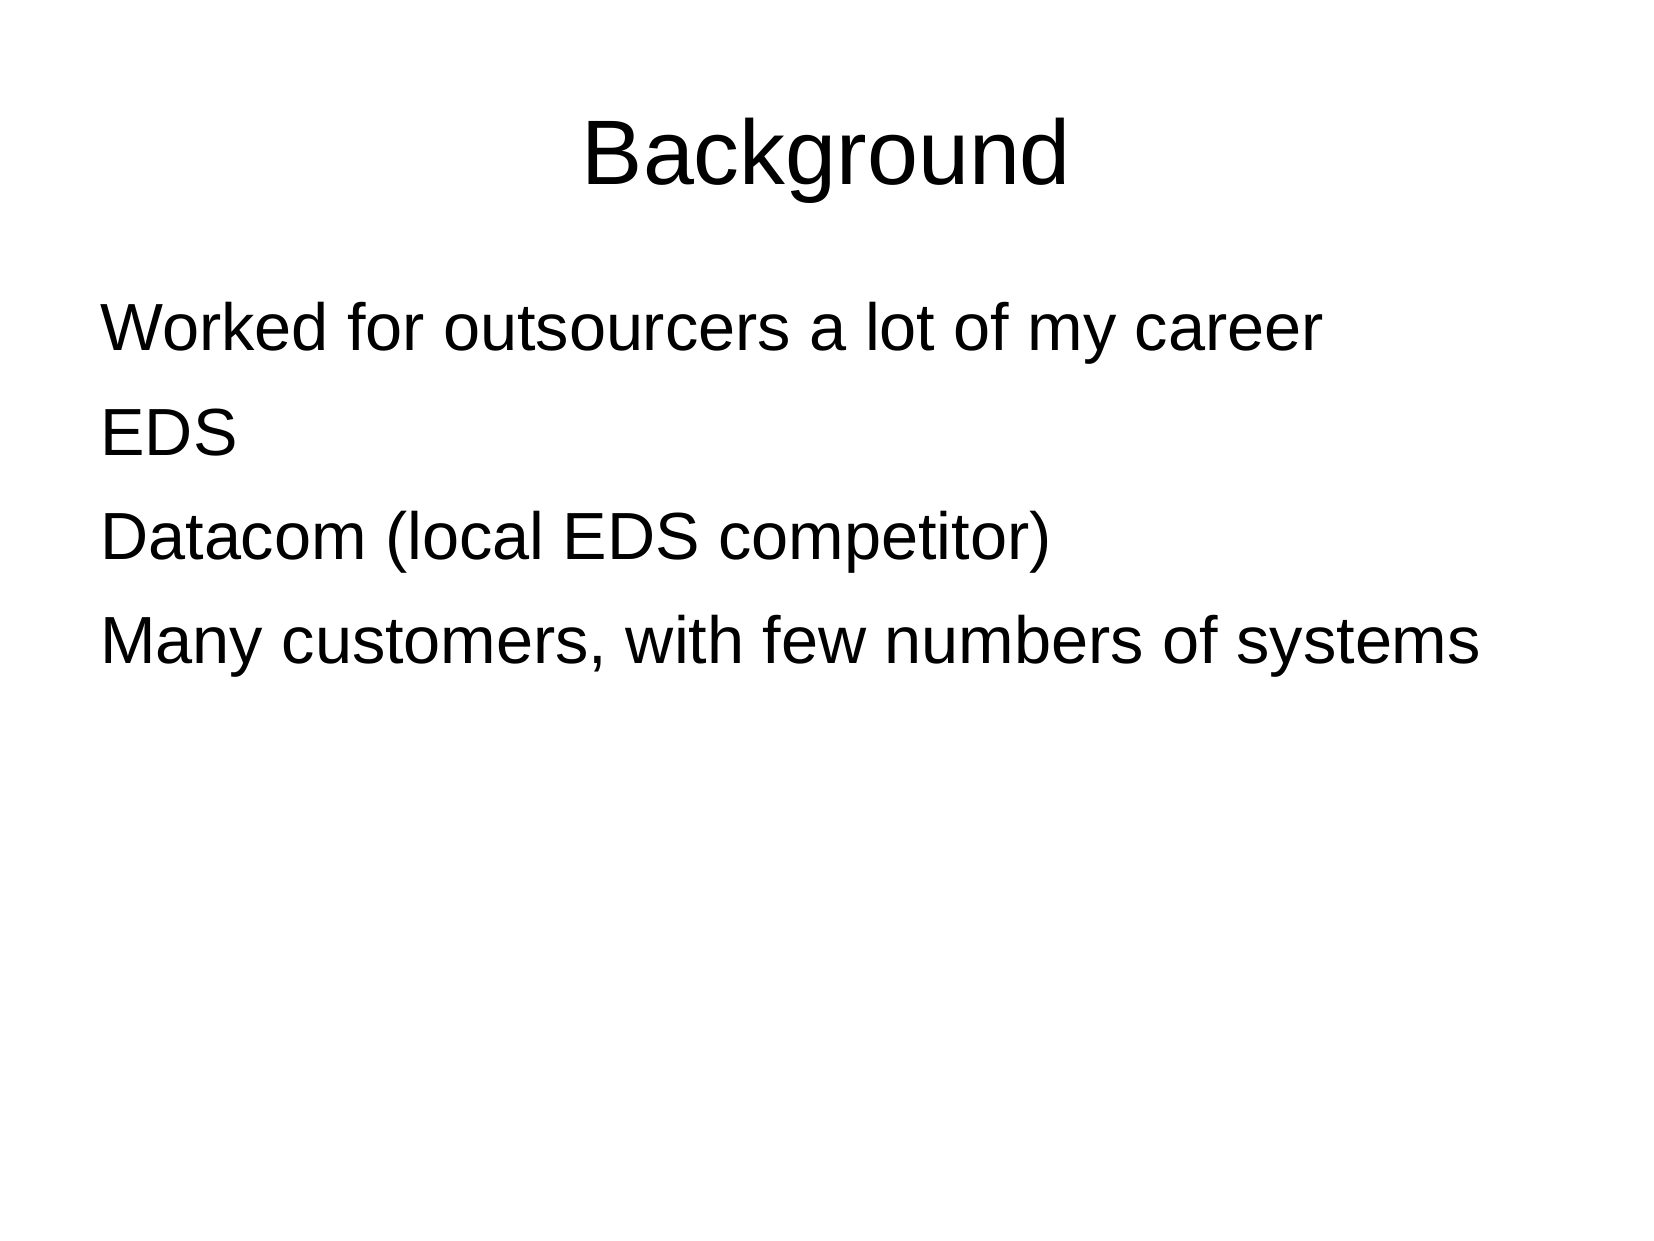

# Background
Worked for outsourcers a lot of my career
EDS
Datacom (local EDS competitor)
Many customers, with few numbers of systems